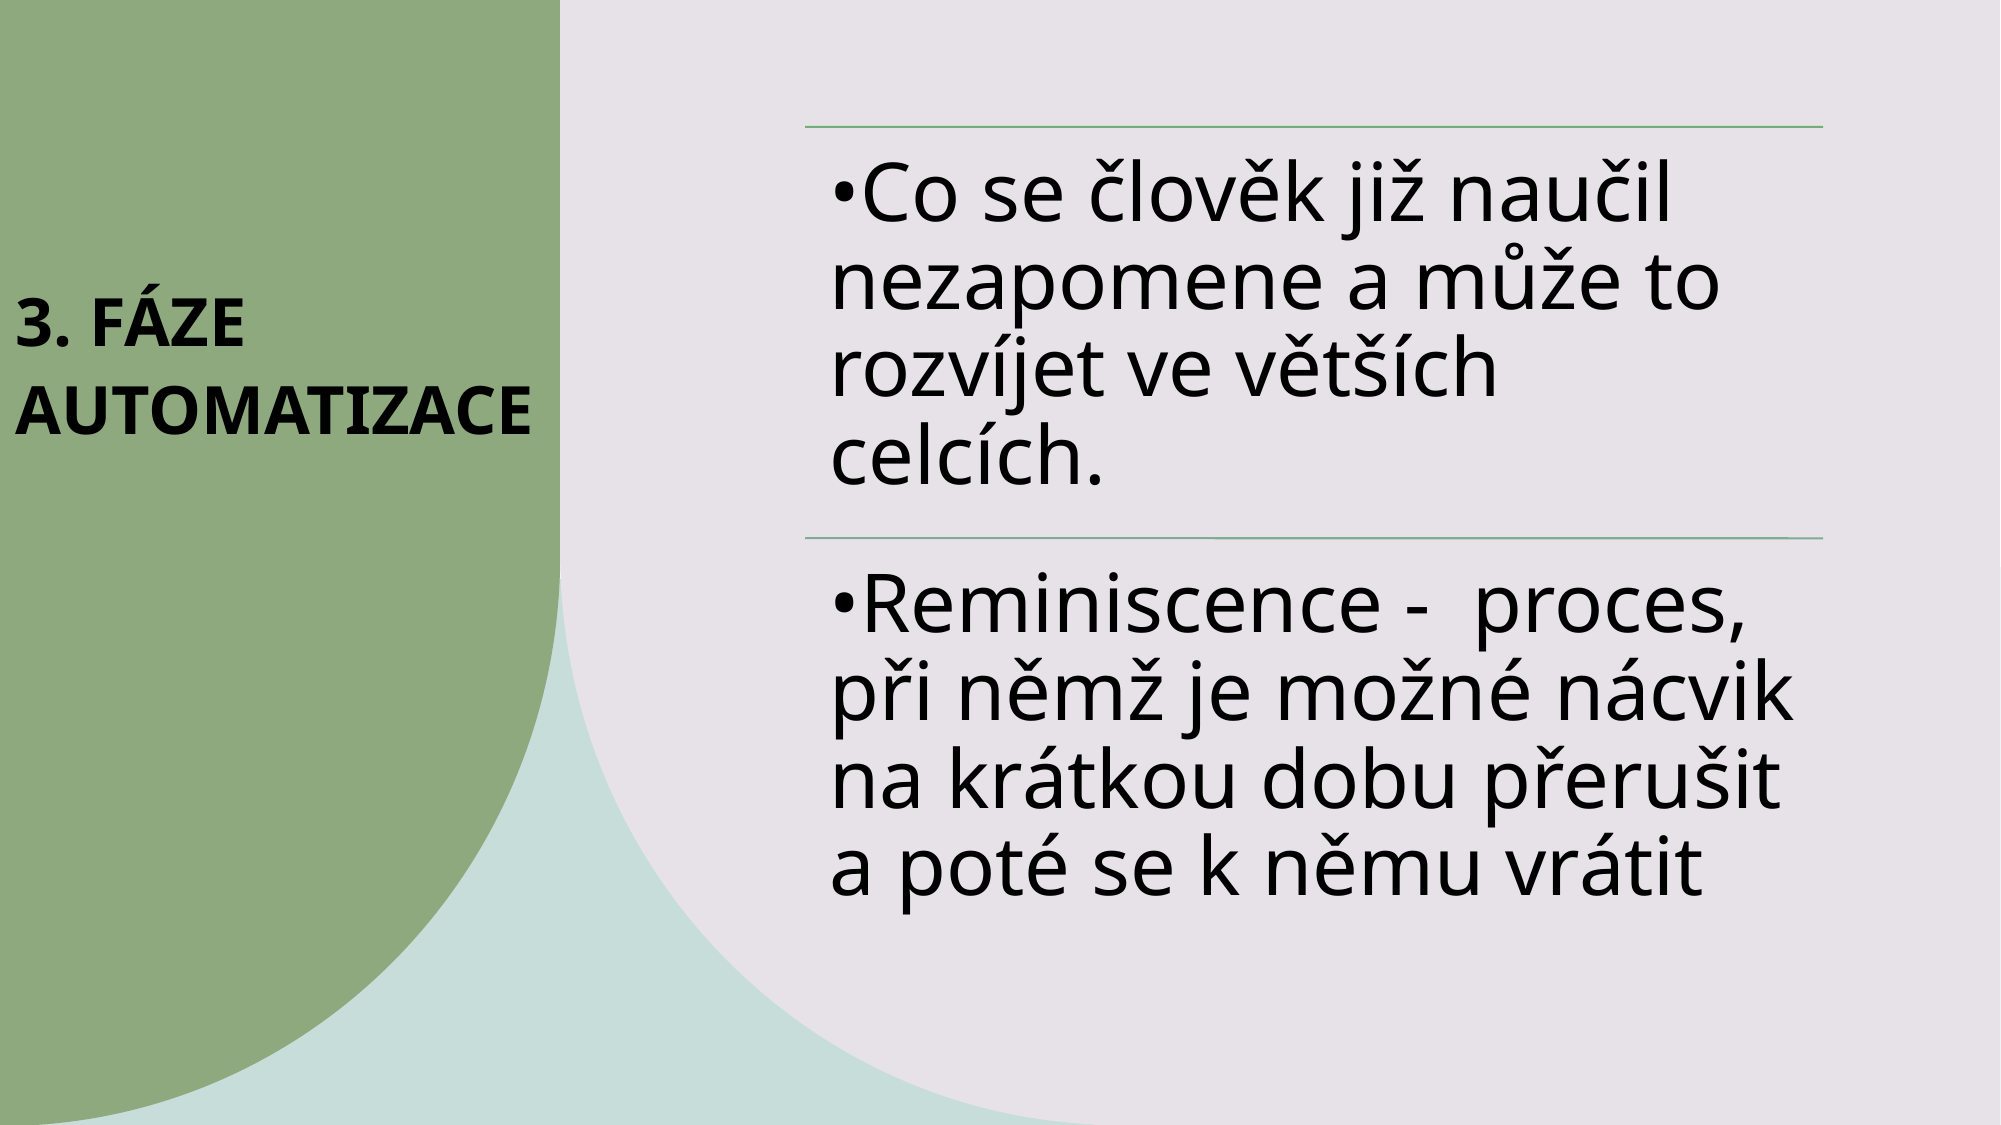

•Co se člověk již naučil nezapomene a může to rozvíjet ve větších celcích.
•Reminiscence -  proces, při němž je možné nácvik na krátkou dobu přerušit a poté se k němu vrátit
# 3. FÁZE AUTOMATIZACE